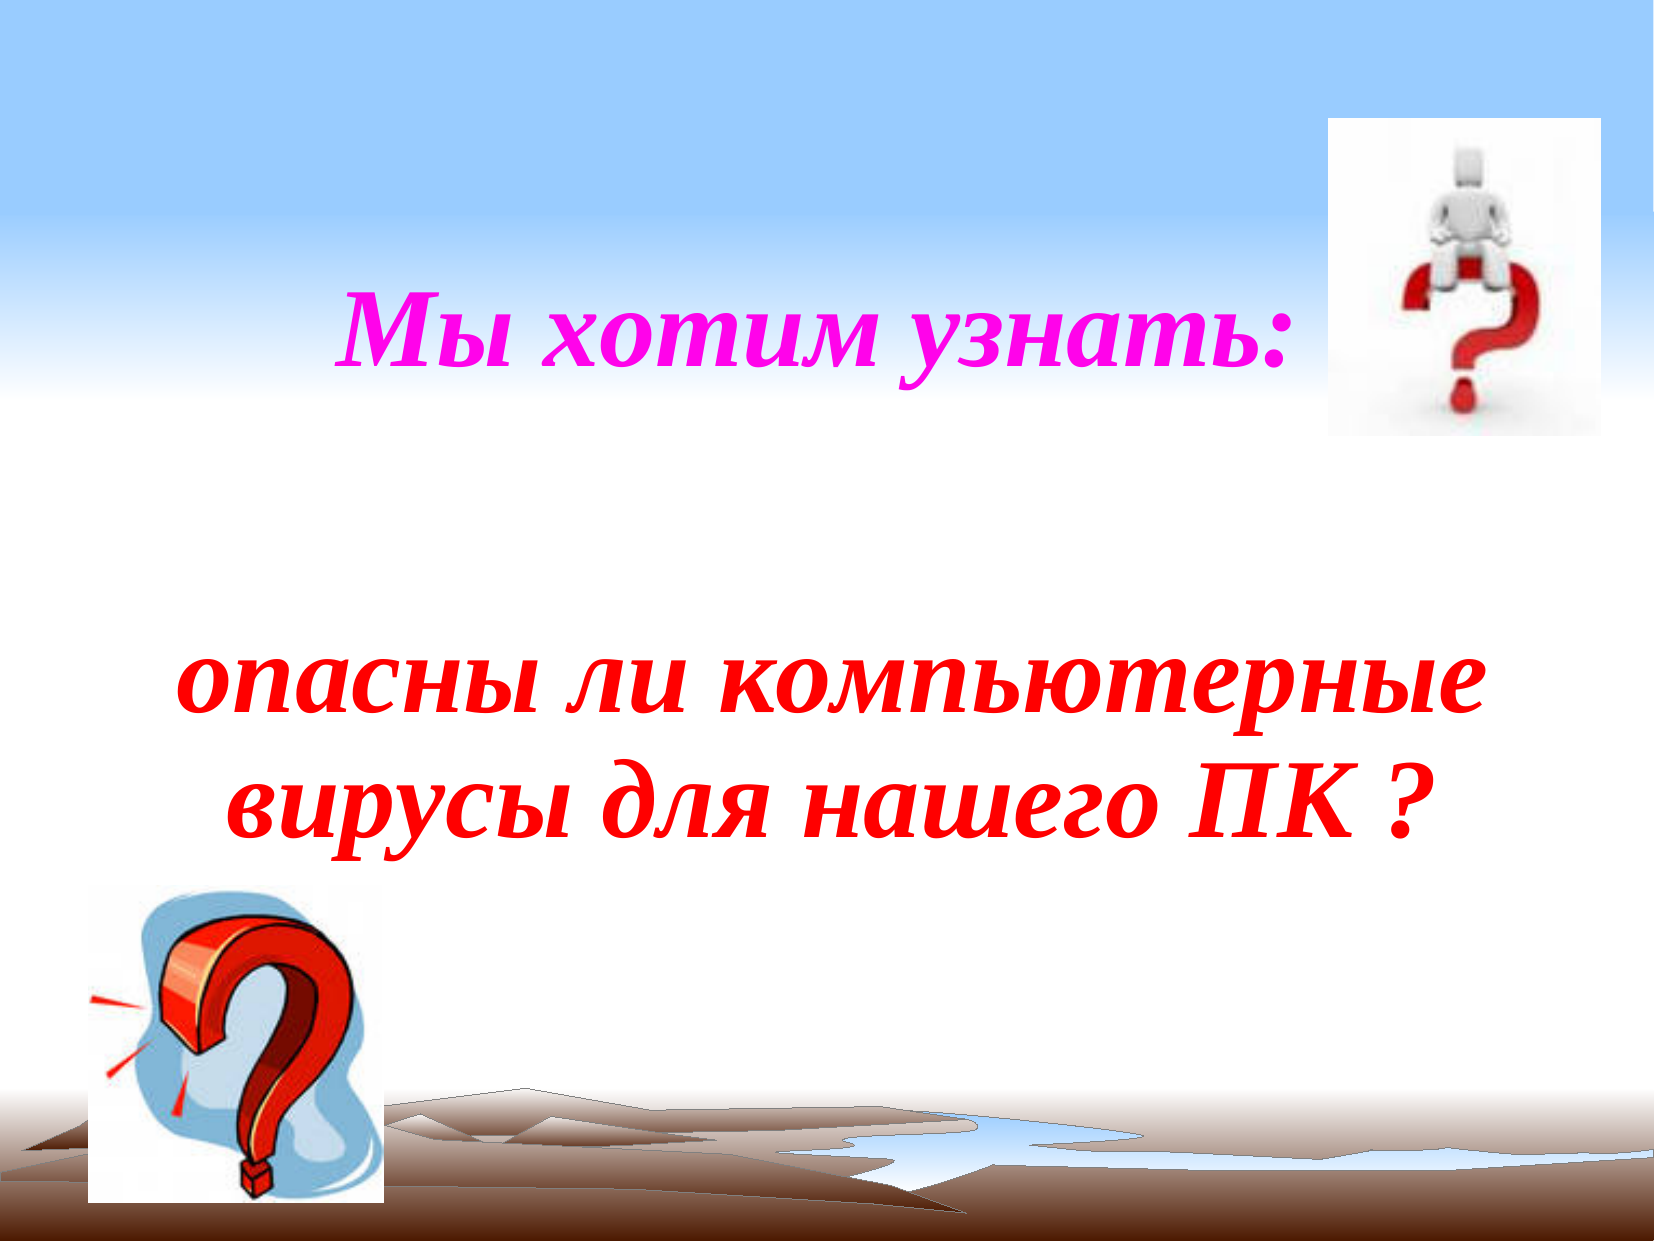

# Мы хотим узнать:
опасны ли компьютерные вирусы для нашего ПК ?